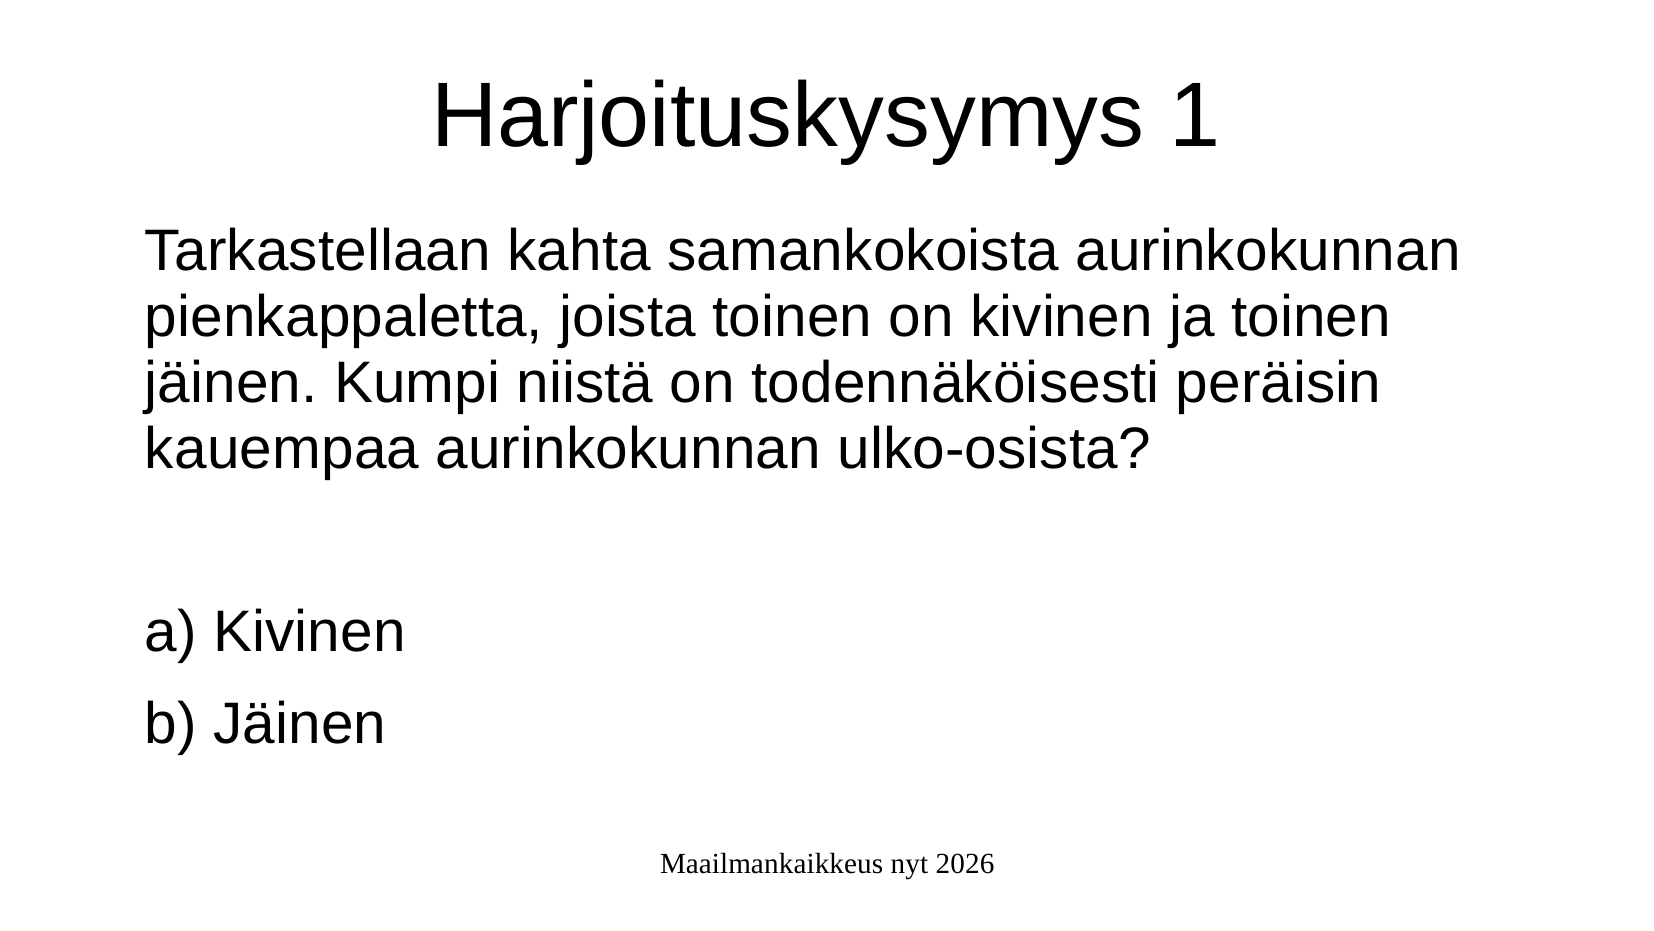

# Harjoituskysymys 1
Tarkastellaan kahta samankokoista aurinkokunnan pienkappaletta, joista toinen on kivinen ja toinen jäinen. Kumpi niistä on todennäköisesti peräisin kauempaa aurinkokunnan ulko-osista?
a) Kivinen
b) Jäinen